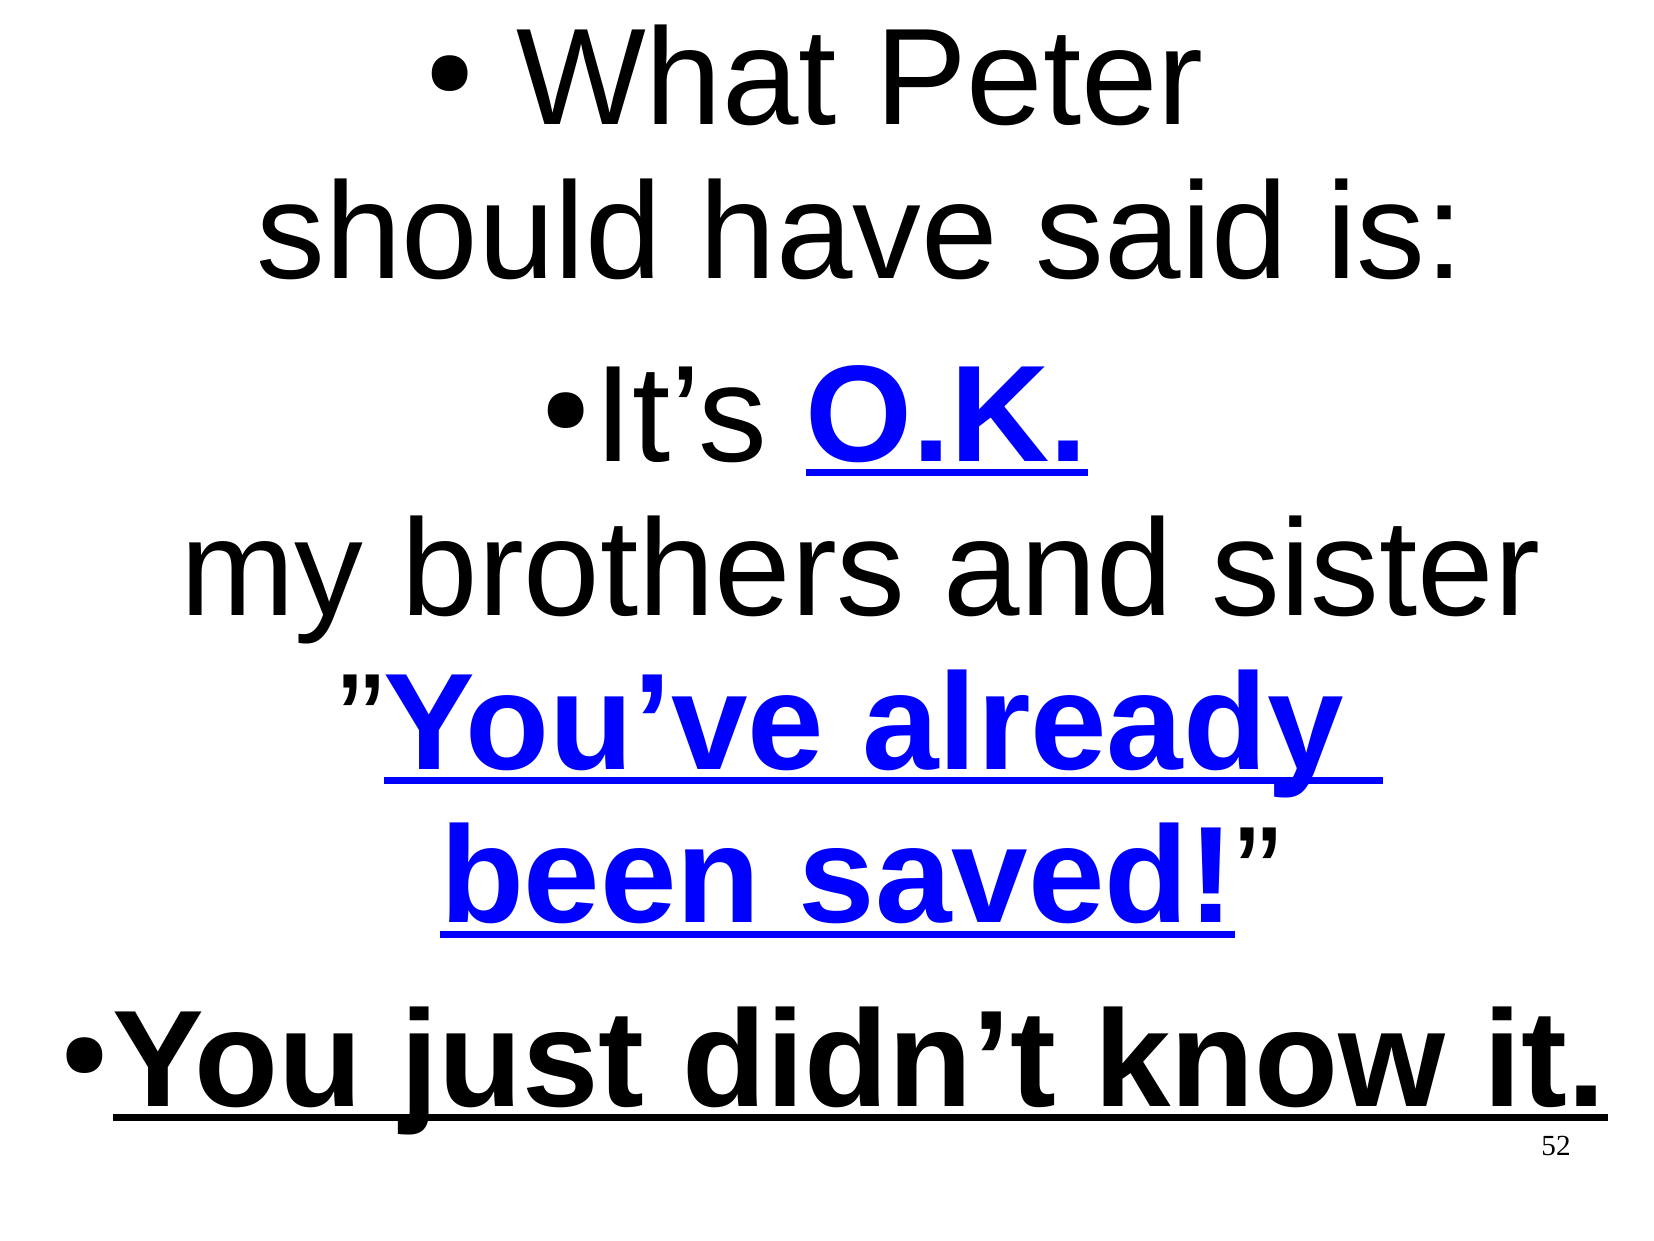

# What Peter should have said is:
It’s O.K.
my brothers and sister
”You’ve already
been saved!”
You just didn’t know it.
52